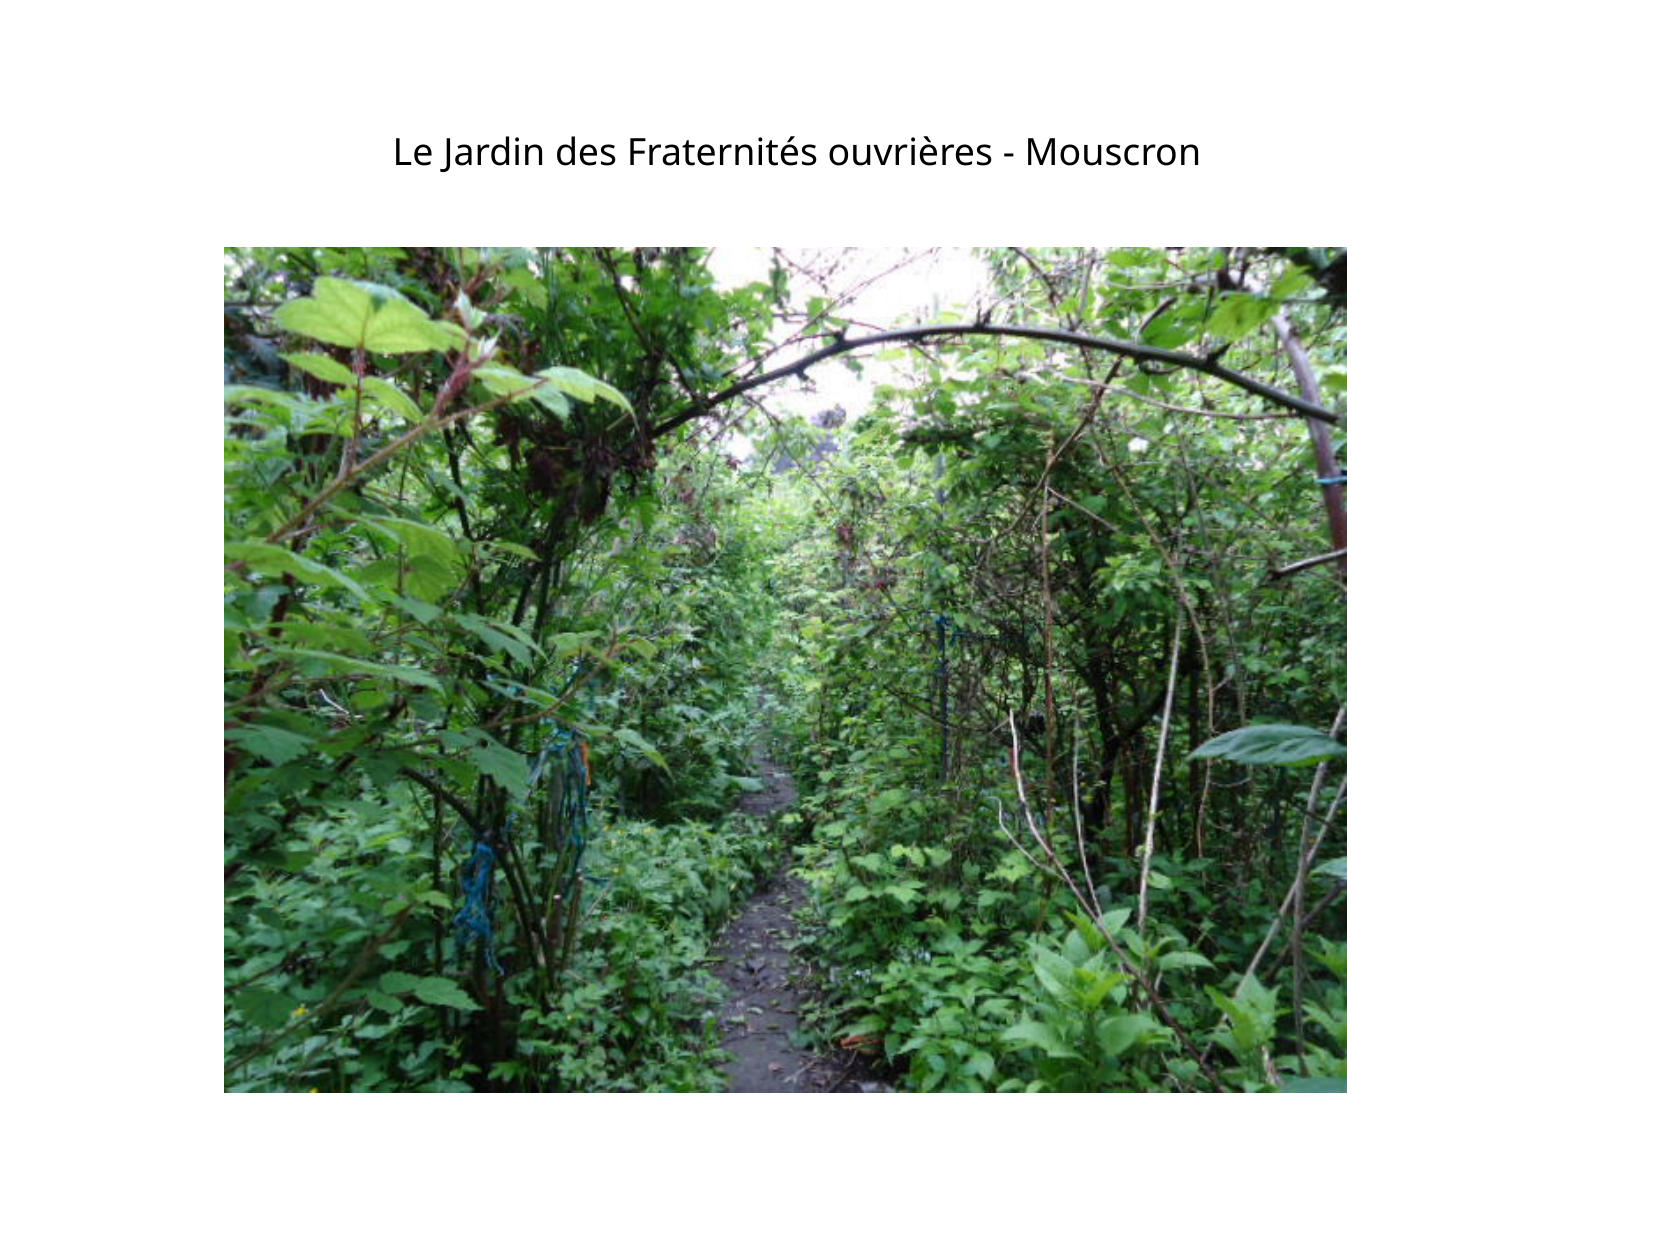

Le Jardin des Fraternités ouvrières - Mouscron